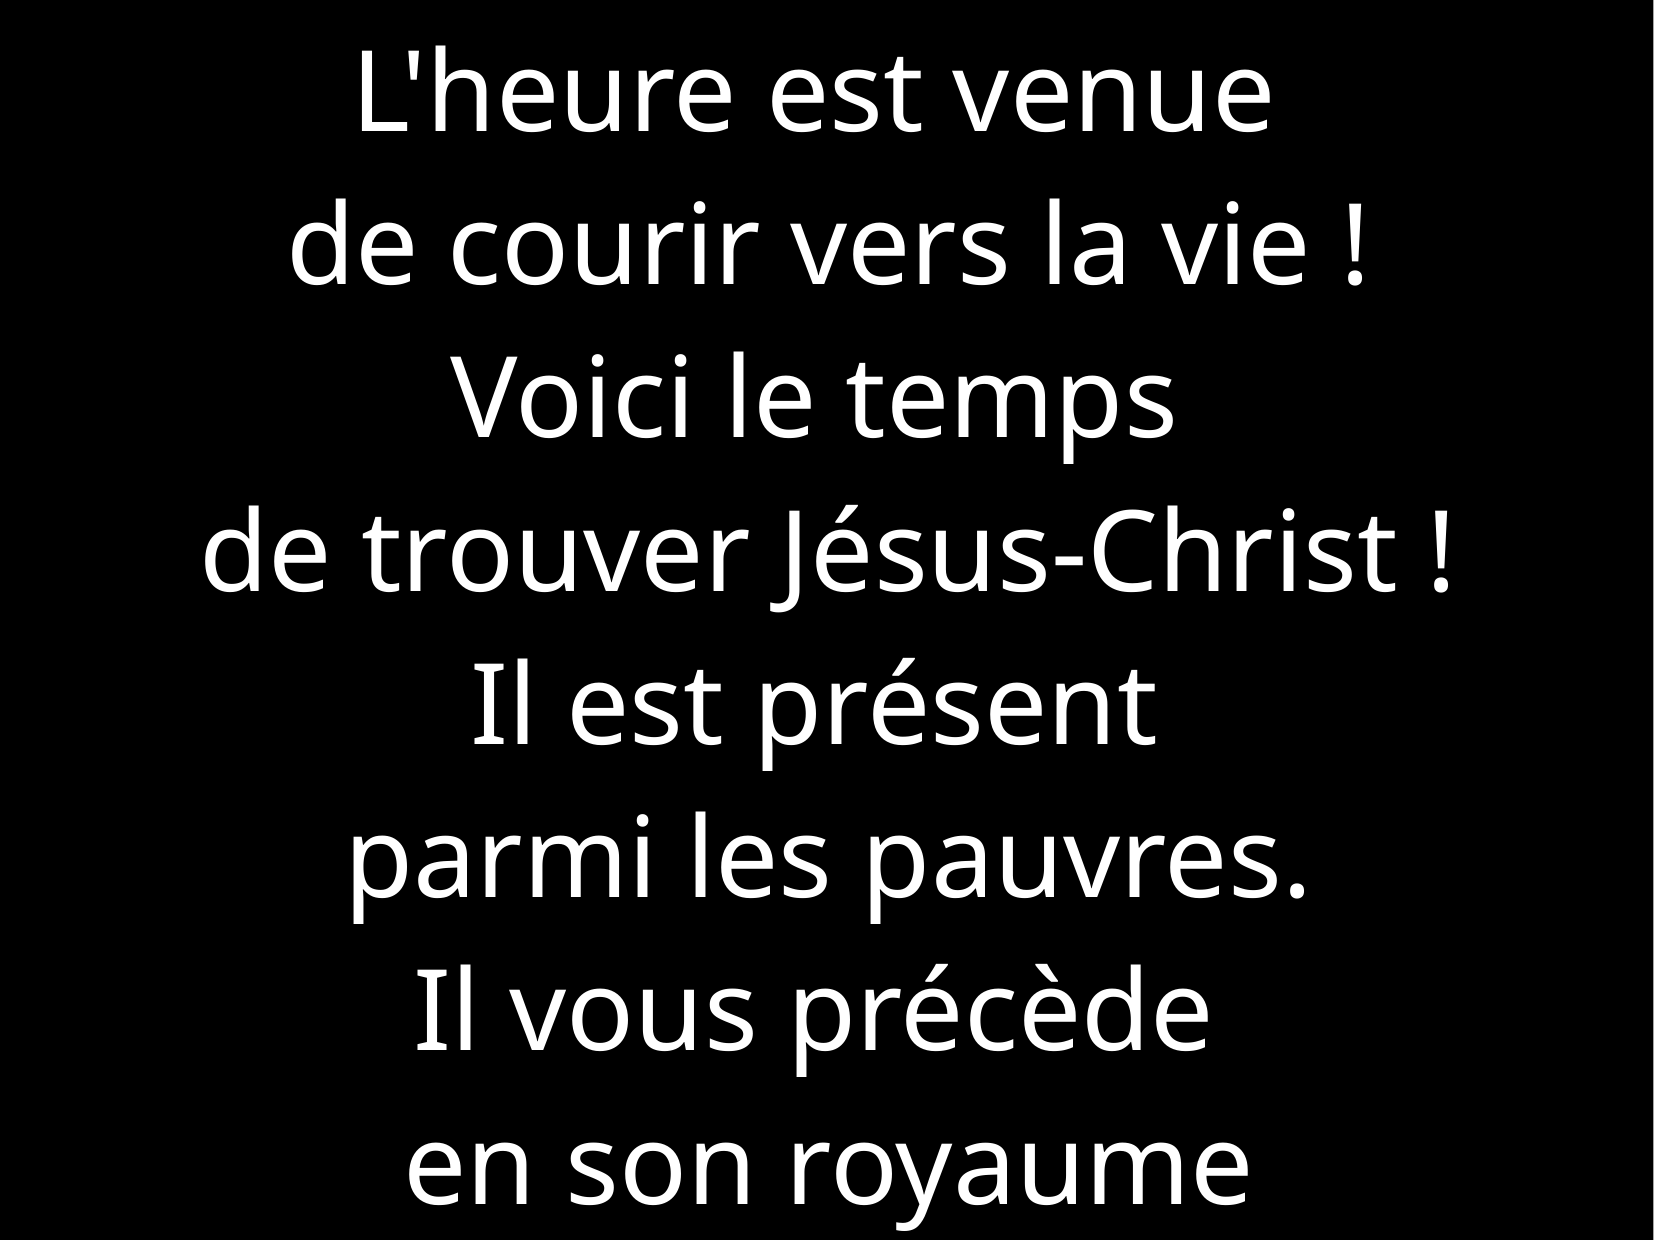

L'heure est venue
de courir vers la vie !
Voici le temps
de trouver Jésus-Christ !
Il est présent
parmi les pauvres.
Il vous précède
en son royaume